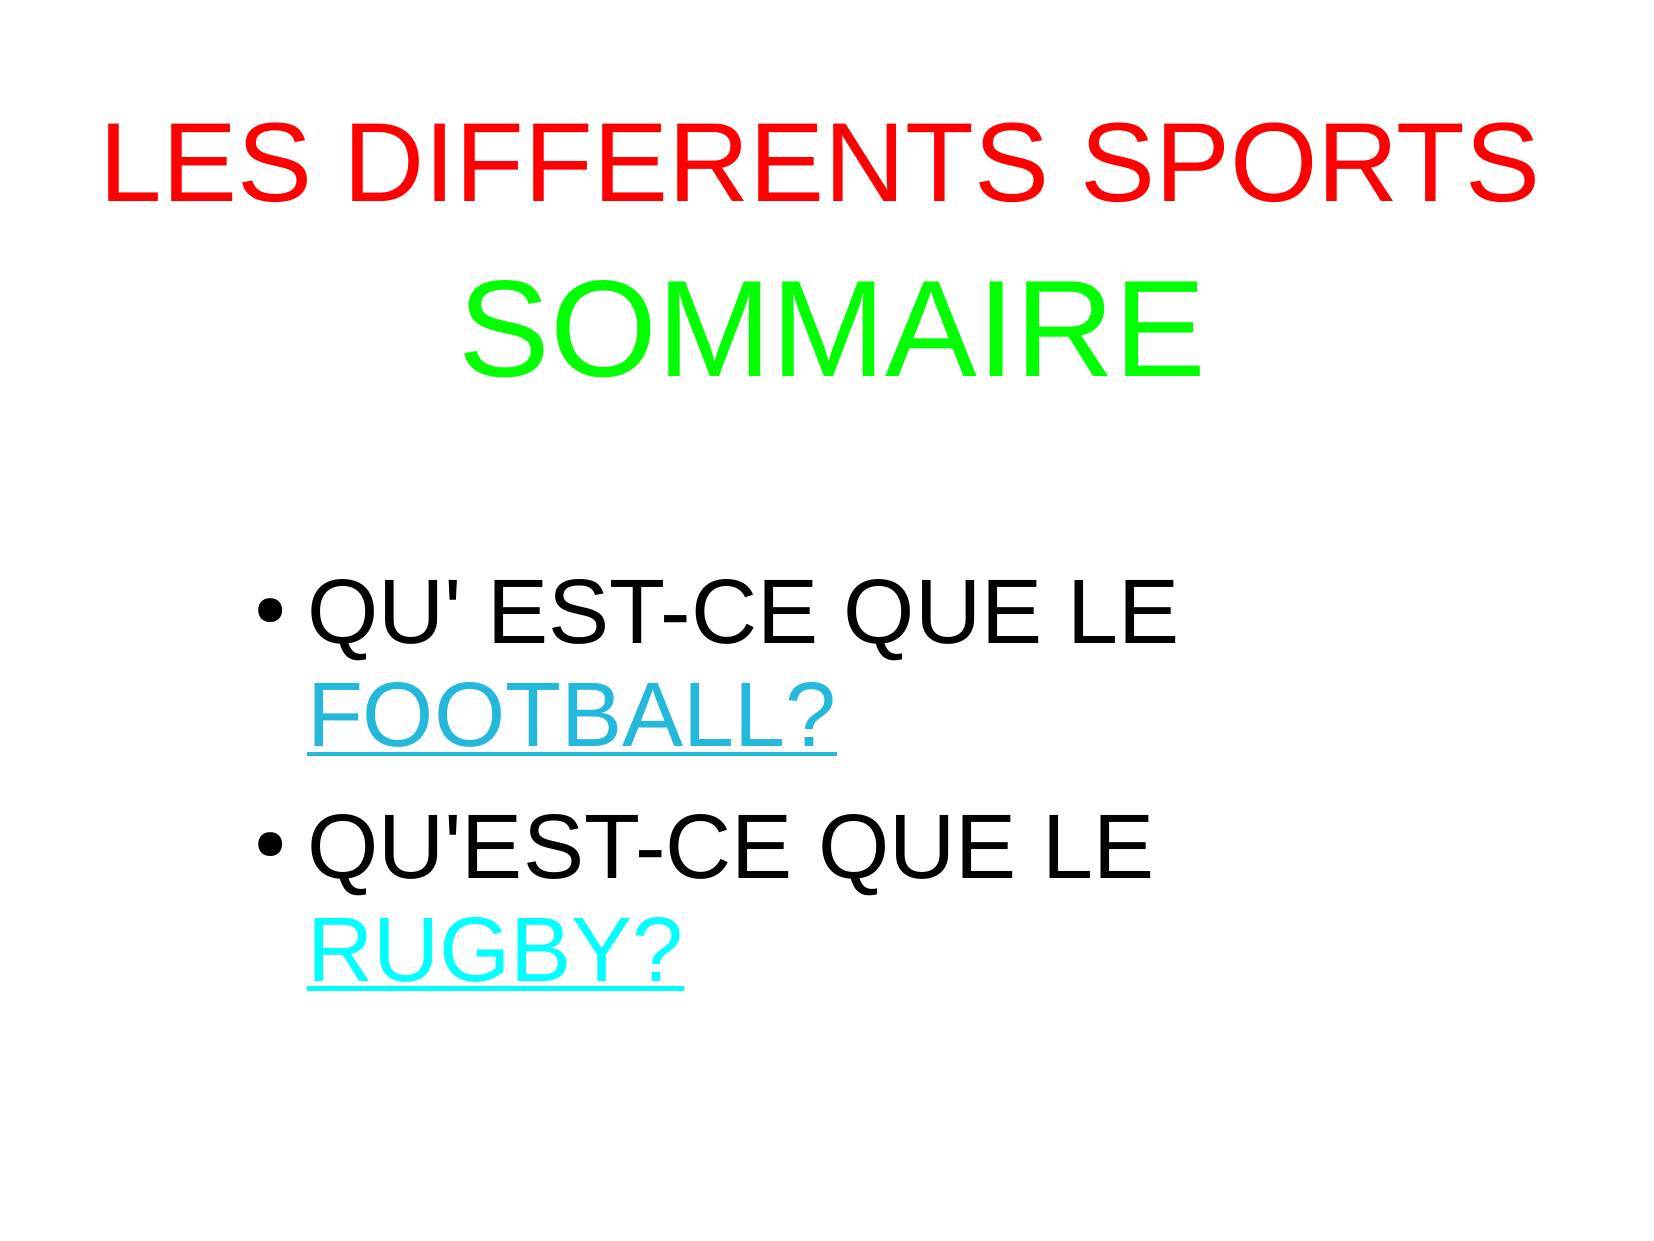

# LES DIFFERENTS SPORTS
SOMMAIRE
QU' EST-CE QUE LE FOOTBALL?
QU'EST-CE QUE LE RUGBY?